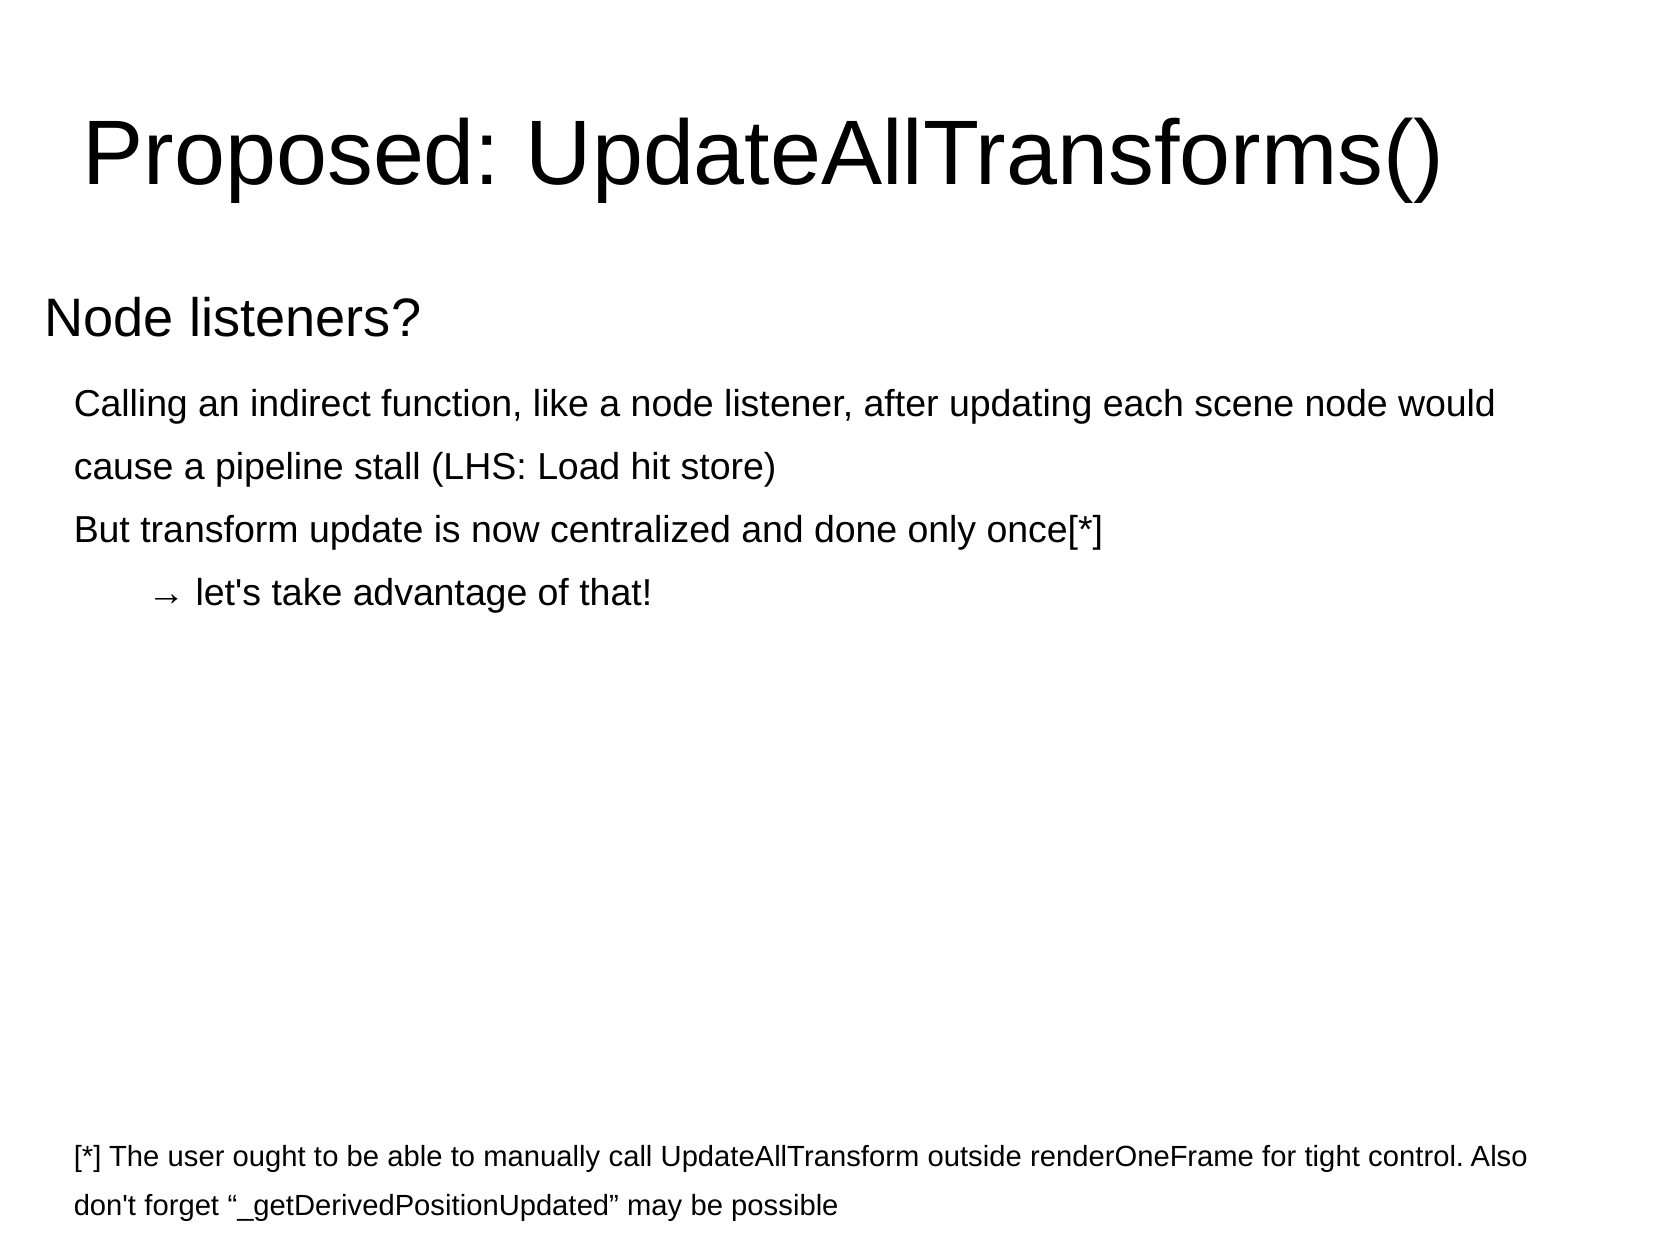

# Proposed: UpdateAllTransforms()
Node listeners?
Calling an indirect function, like a node listener, after updating each scene node would cause a pipeline stall (LHS: Load hit store)
But transform update is now centralized and done only once[*]
	→ let's take advantage of that!
[*] The user ought to be able to manually call UpdateAllTransform outside renderOneFrame for tight control. Also don't forget “_getDerivedPositionUpdated” may be possible